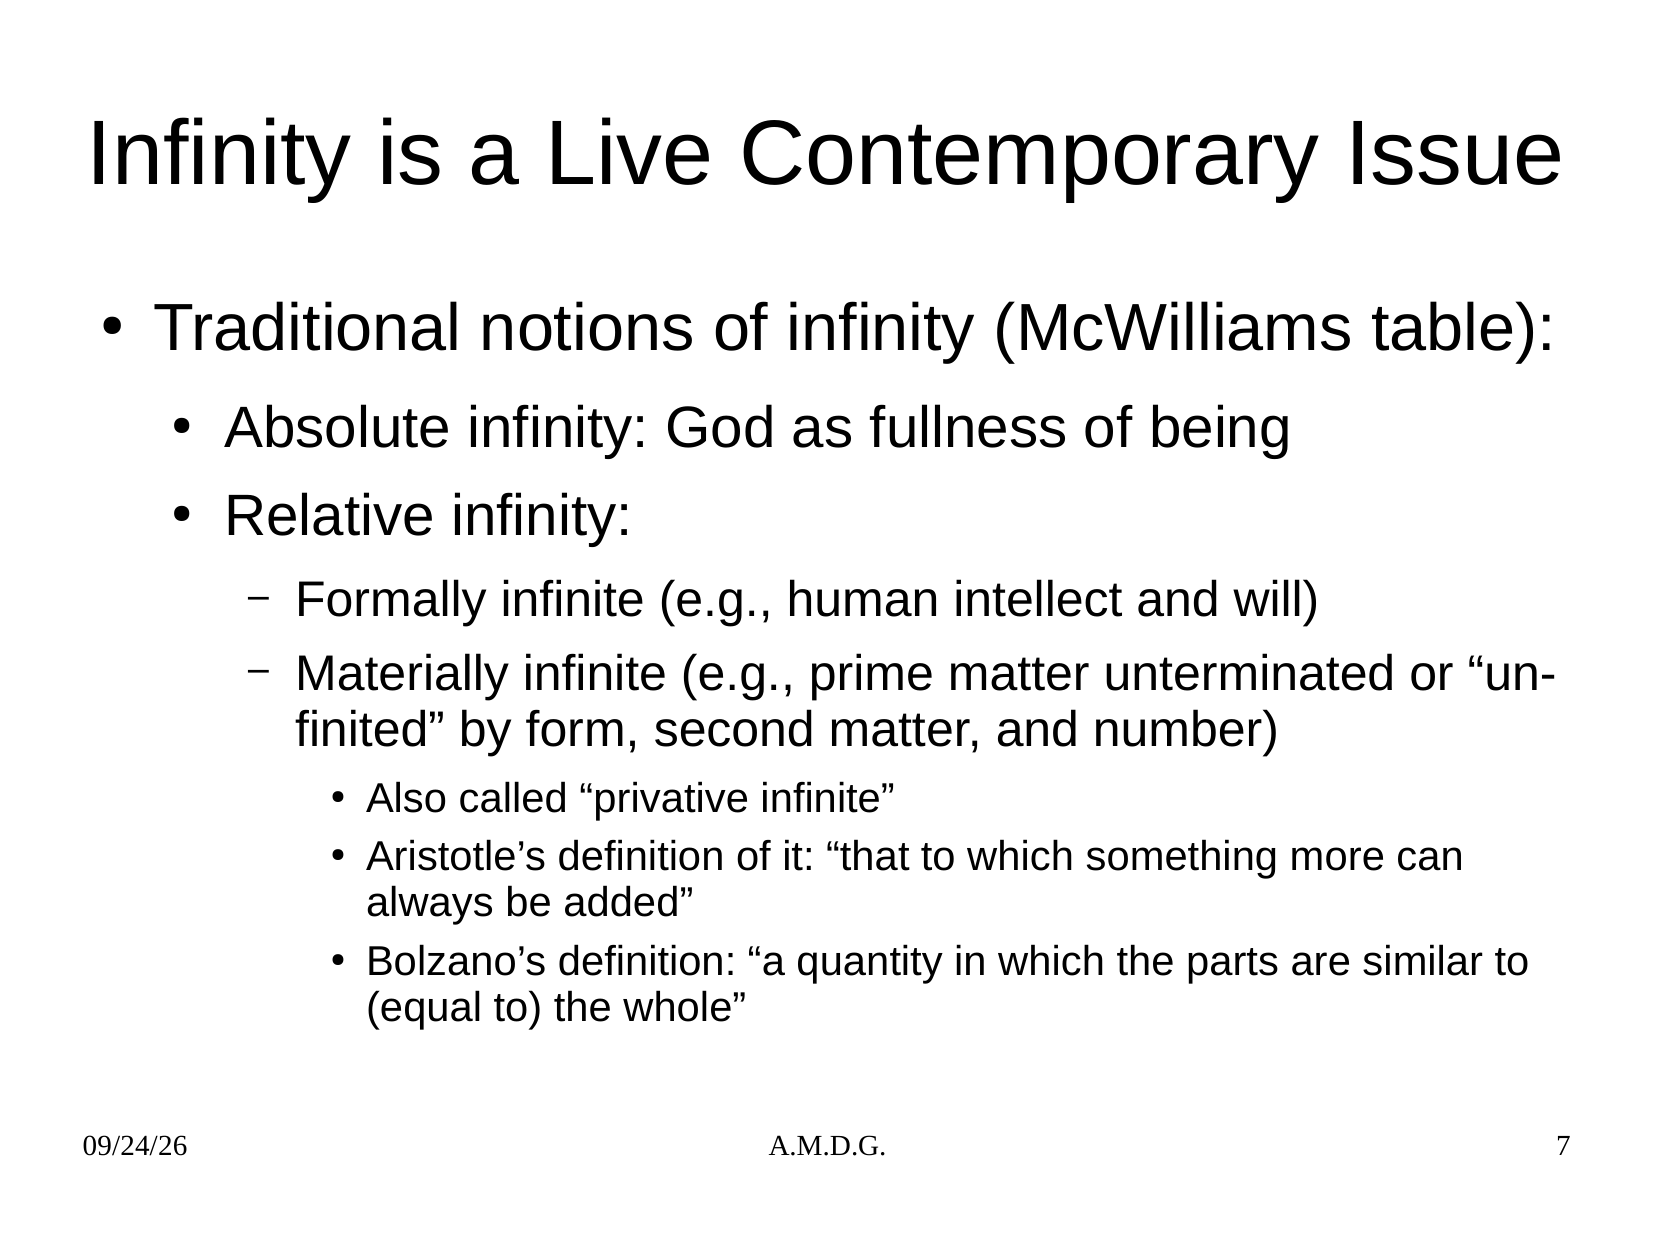

# Infinity is a Live Contemporary Issue
Traditional notions of infinity (McWilliams table):
Absolute infinity: God as fullness of being
Relative infinity:
Formally infinite (e.g., human intellect and will)
Materially infinite (e.g., prime matter unterminated or “un-finited” by form, second matter, and number)
Also called “privative infinite”
Aristotle’s definition of it: “that to which something more can always be added”
Bolzano’s definition: “a quantity in which the parts are similar to (equal to) the whole”
`
A.M.D.G.
7